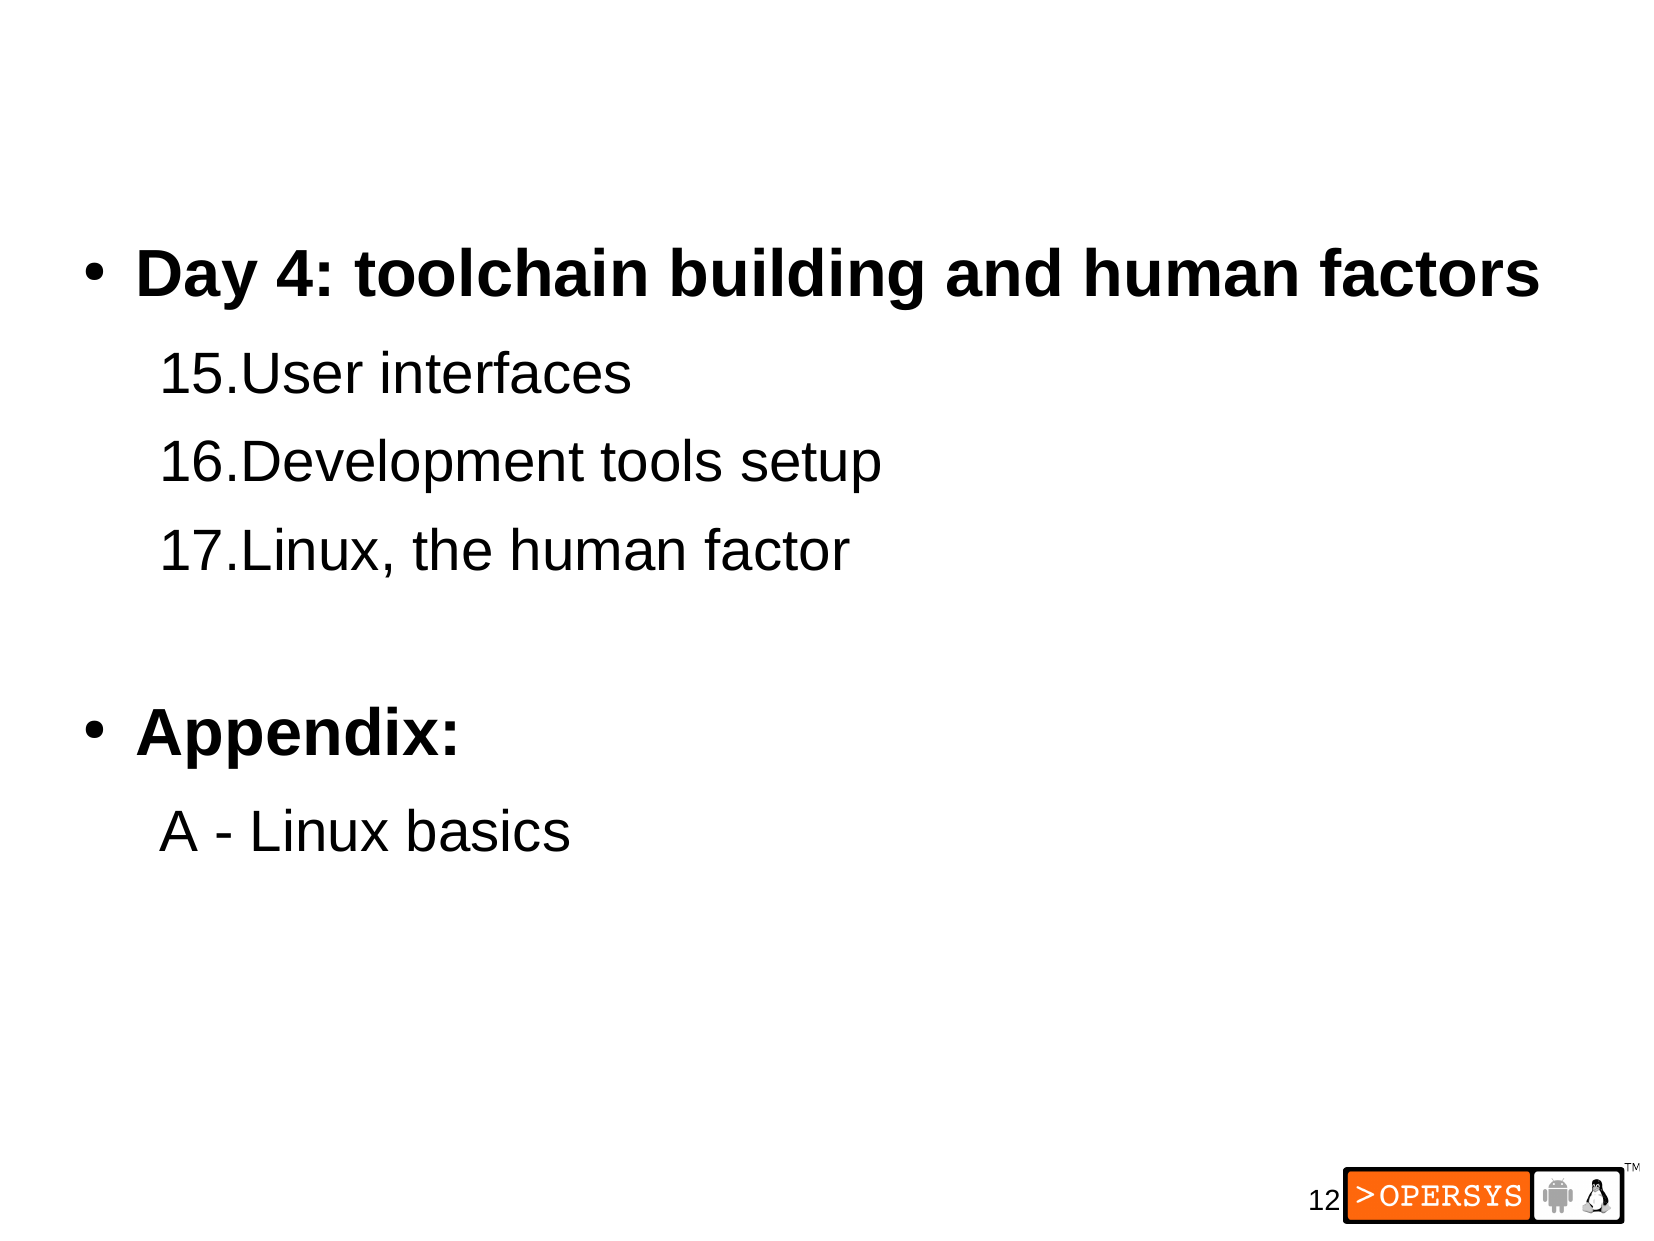

# Day 4: toolchain building and human factors
User interfaces
Development tools setup
Linux, the human factor
Appendix:
A - Linux basics